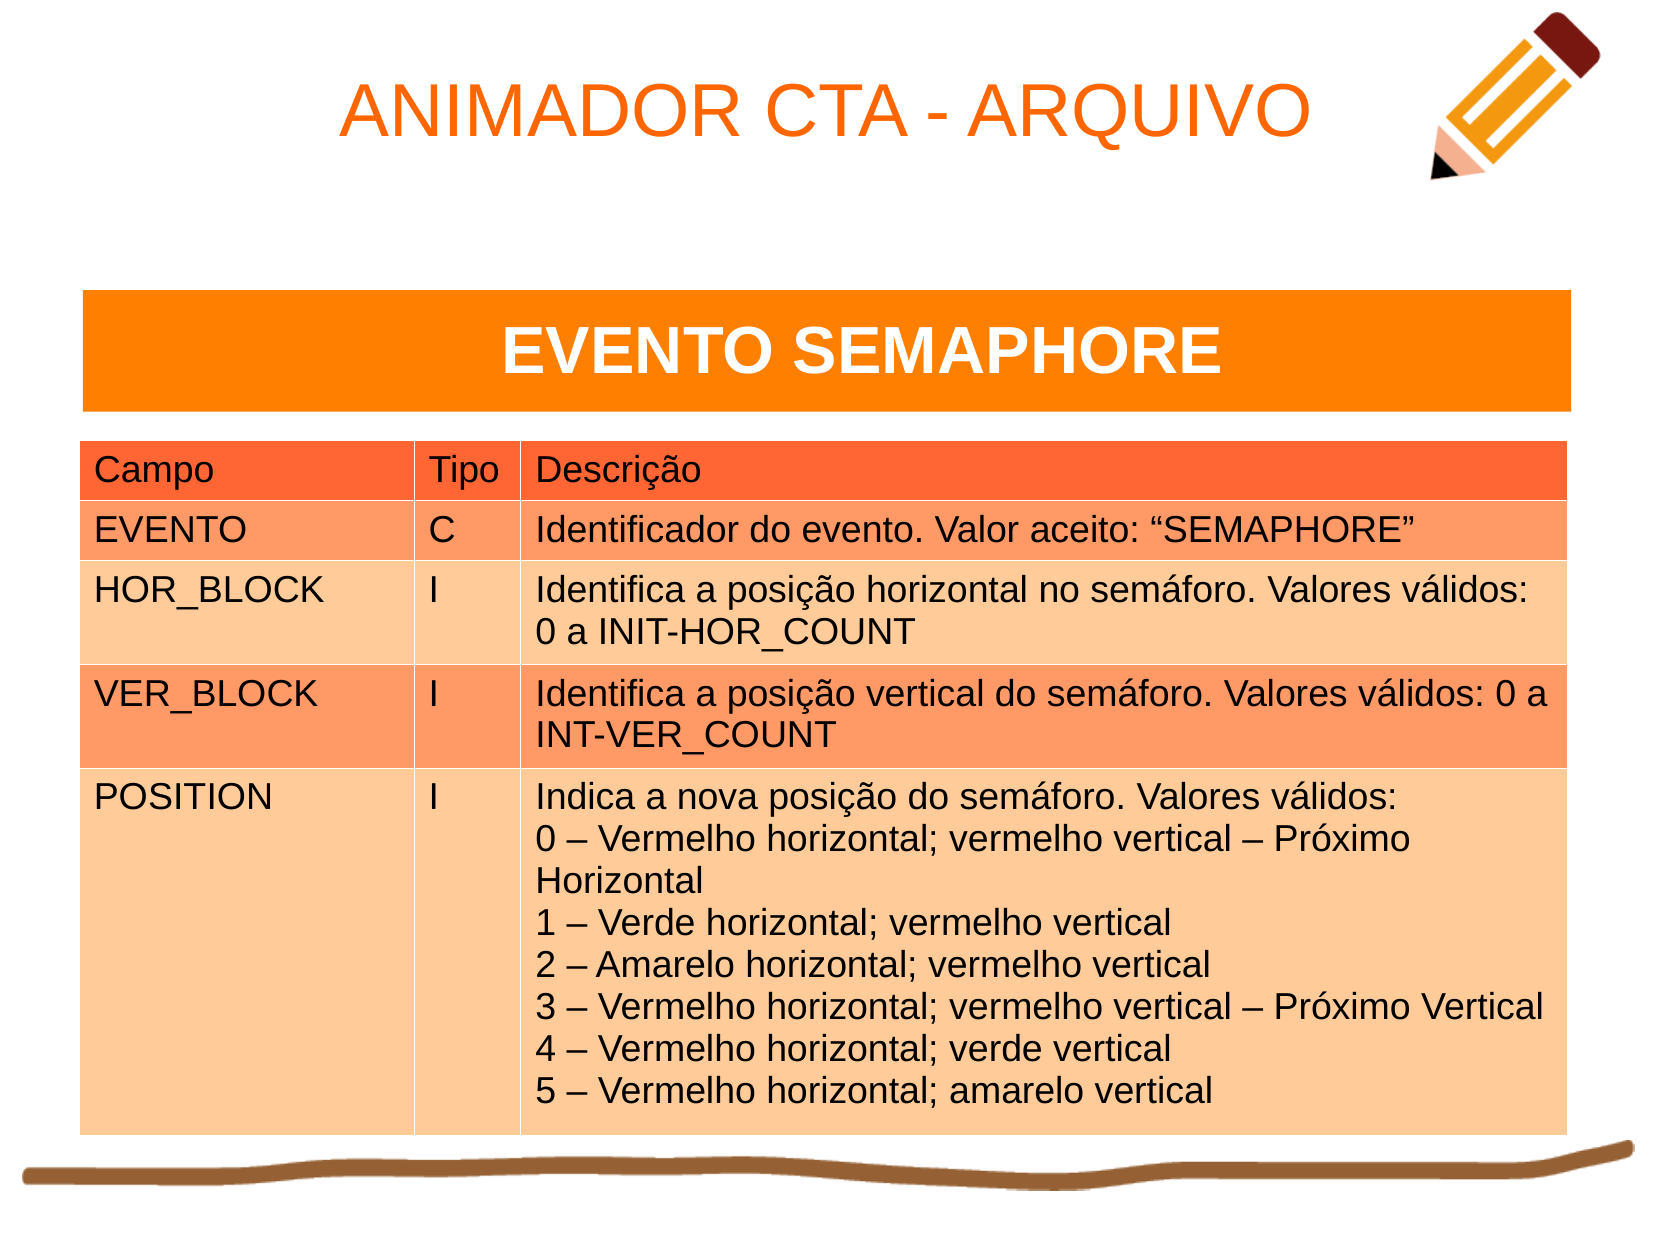

# ANIMADOR CTA - ARQUIVO
EVENTO SEMAPHORE
| Campo | Tipo | Descrição |
| --- | --- | --- |
| EVENTO | C | Identificador do evento. Valor aceito: “SEMAPHORE” |
| HOR\_BLOCK | I | Identifica a posição horizontal no semáforo. Valores válidos: 0 a INIT-HOR\_COUNT |
| VER\_BLOCK | I | Identifica a posição vertical do semáforo. Valores válidos: 0 a INT-VER\_COUNT |
| POSITION | I | Indica a nova posição do semáforo. Valores válidos: 0 – Vermelho horizontal; vermelho vertical – Próximo Horizontal 1 – Verde horizontal; vermelho vertical 2 – Amarelo horizontal; vermelho vertical 3 – Vermelho horizontal; vermelho vertical – Próximo Vertical 4 – Vermelho horizontal; verde vertical 5 – Vermelho horizontal; amarelo vertical |